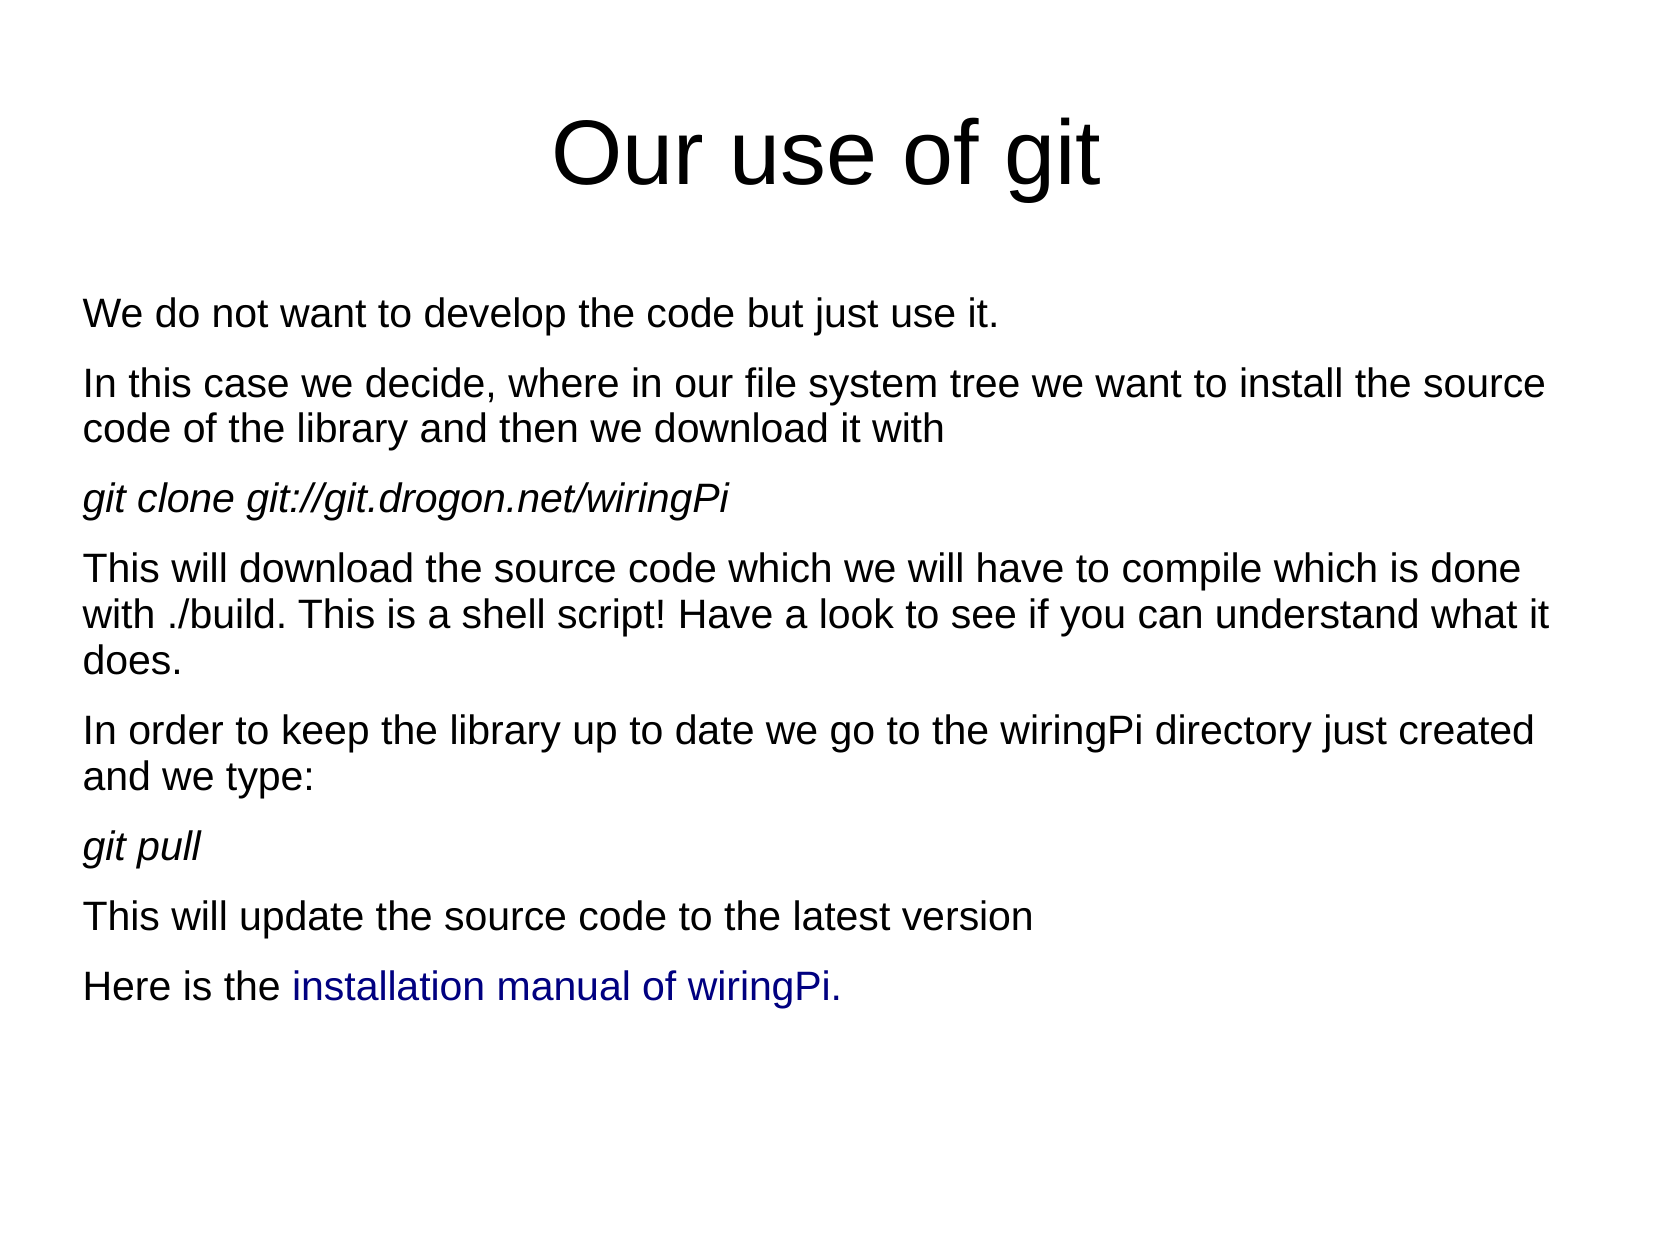

# Our use of git
We do not want to develop the code but just use it.
In this case we decide, where in our file system tree we want to install the source code of the library and then we download it with
git clone git://git.drogon.net/wiringPi
This will download the source code which we will have to compile which is done with ./build. This is a shell script! Have a look to see if you can understand what it does.
In order to keep the library up to date we go to the wiringPi directory just created and we type:
git pull
This will update the source code to the latest version
Here is the installation manual of wiringPi.